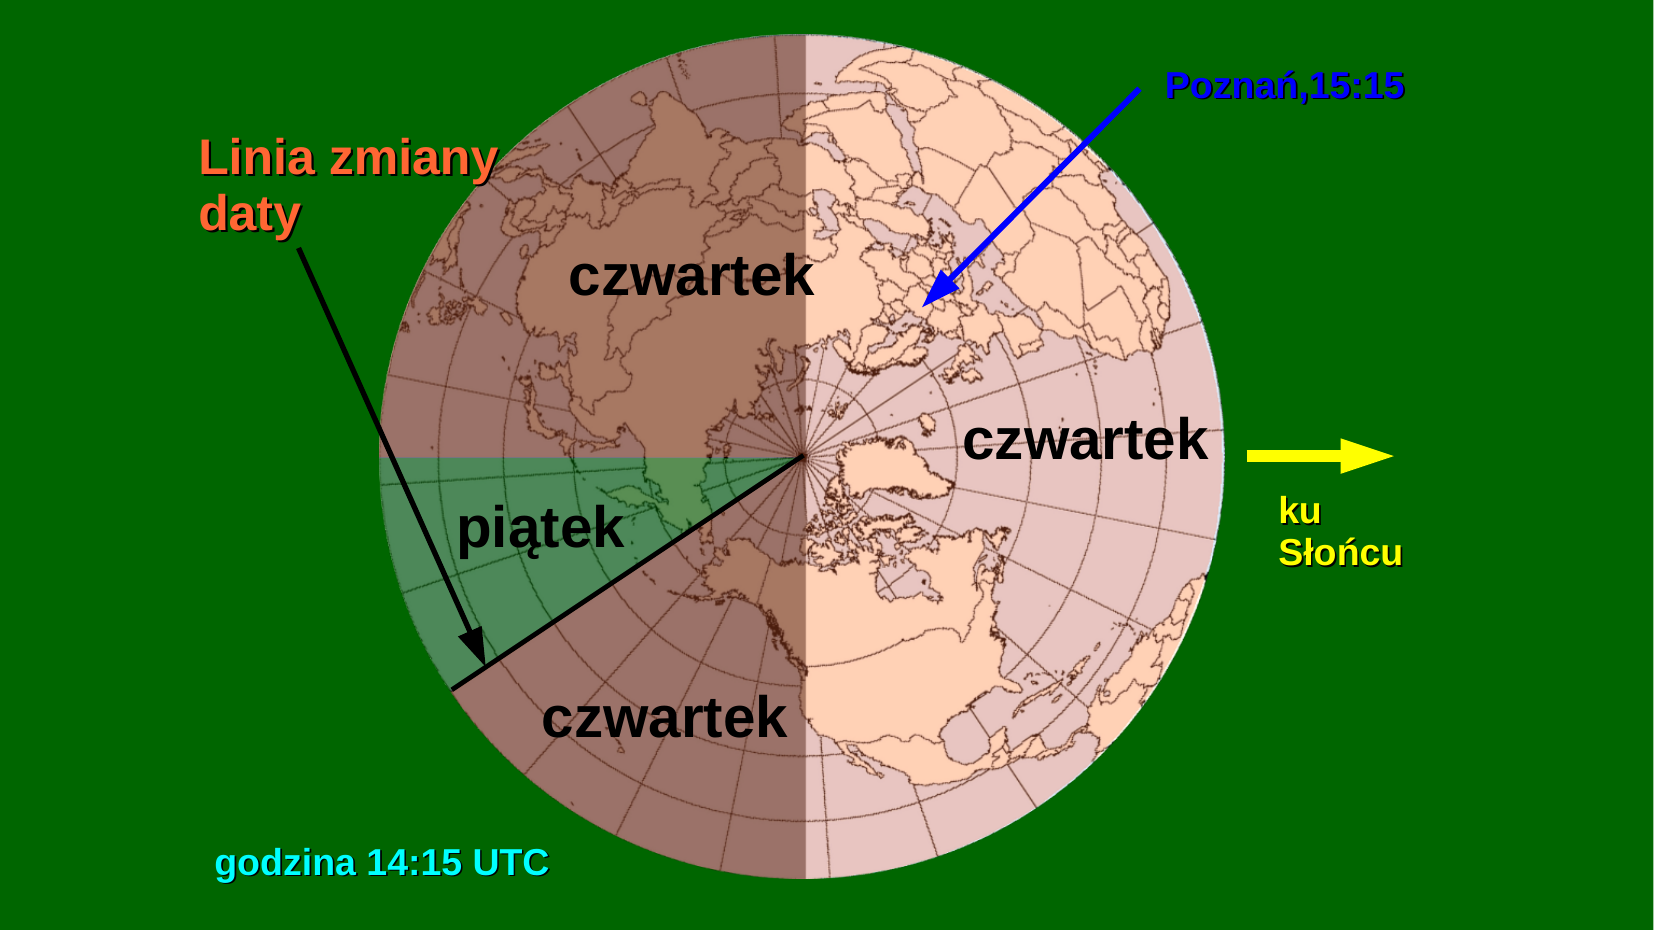

Poznań,15:15
Linia zmiany
daty
czwartek
czwartek
ku
Słońcu
piątek
czwartek
godzina 14:15 UTC